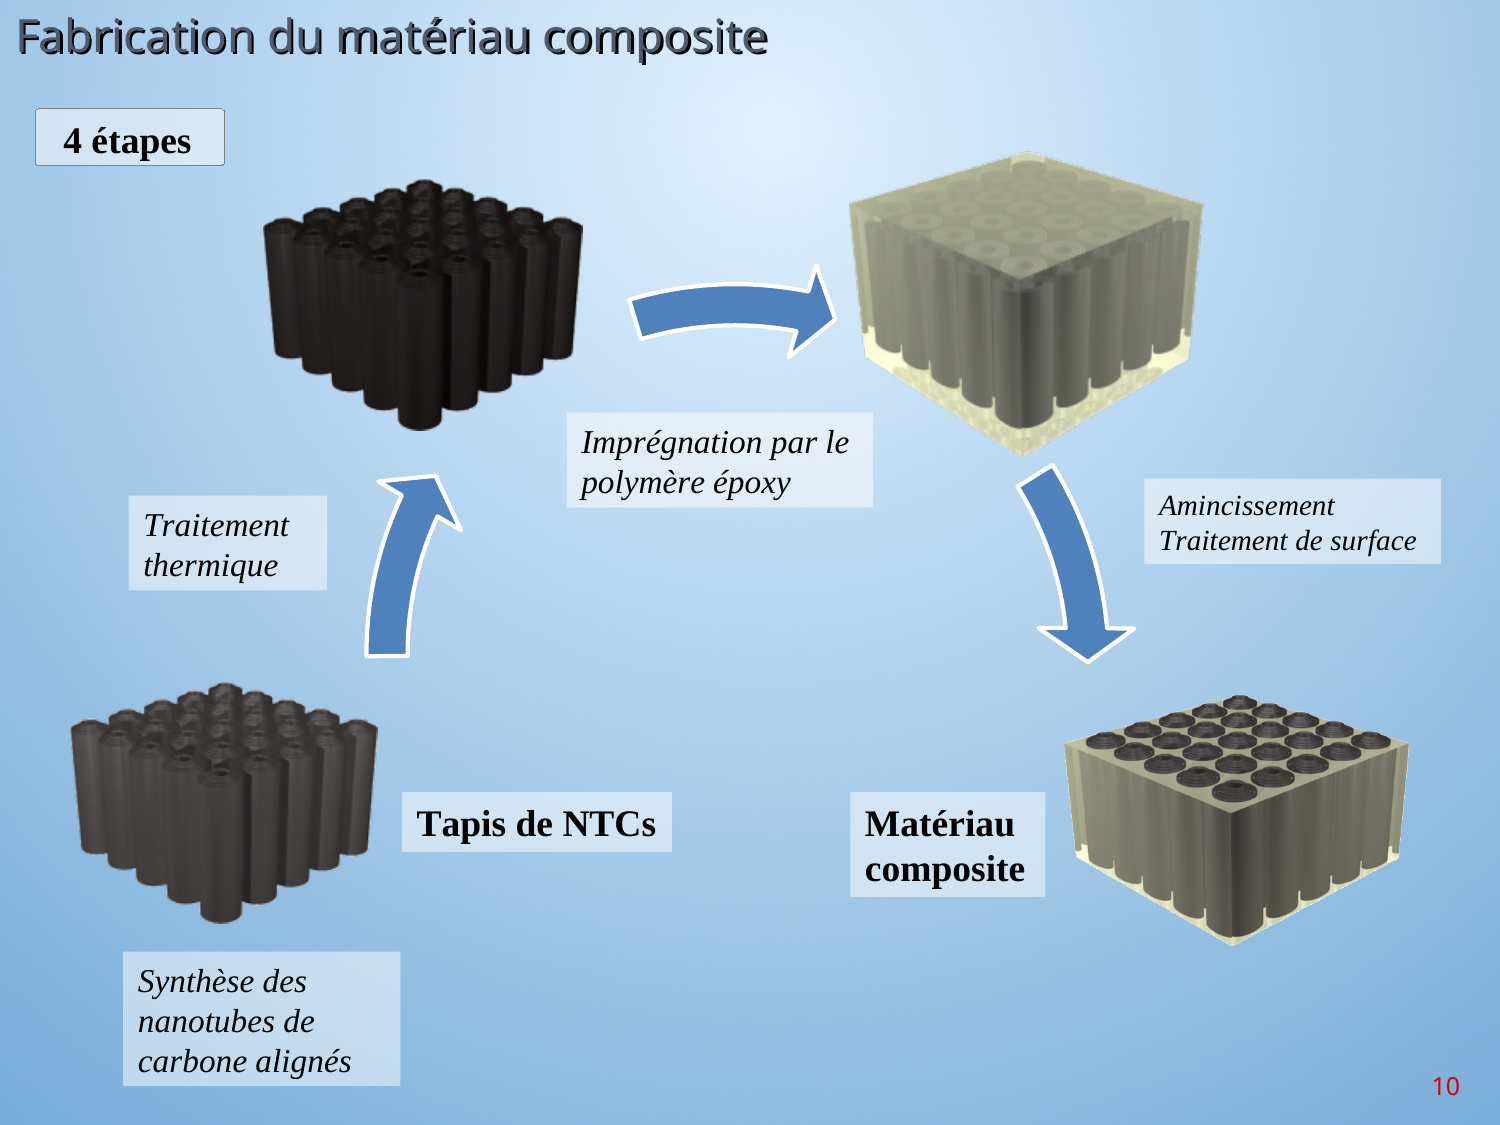

# Fabrication du matériau composite
Imprégnation par le polymère époxy
Traitement thermique
Amincissement
Traitement de surface
Synthèse des nanotubes de carbone alignés
4 étapes
Tapis de NTCs
Matériau composite